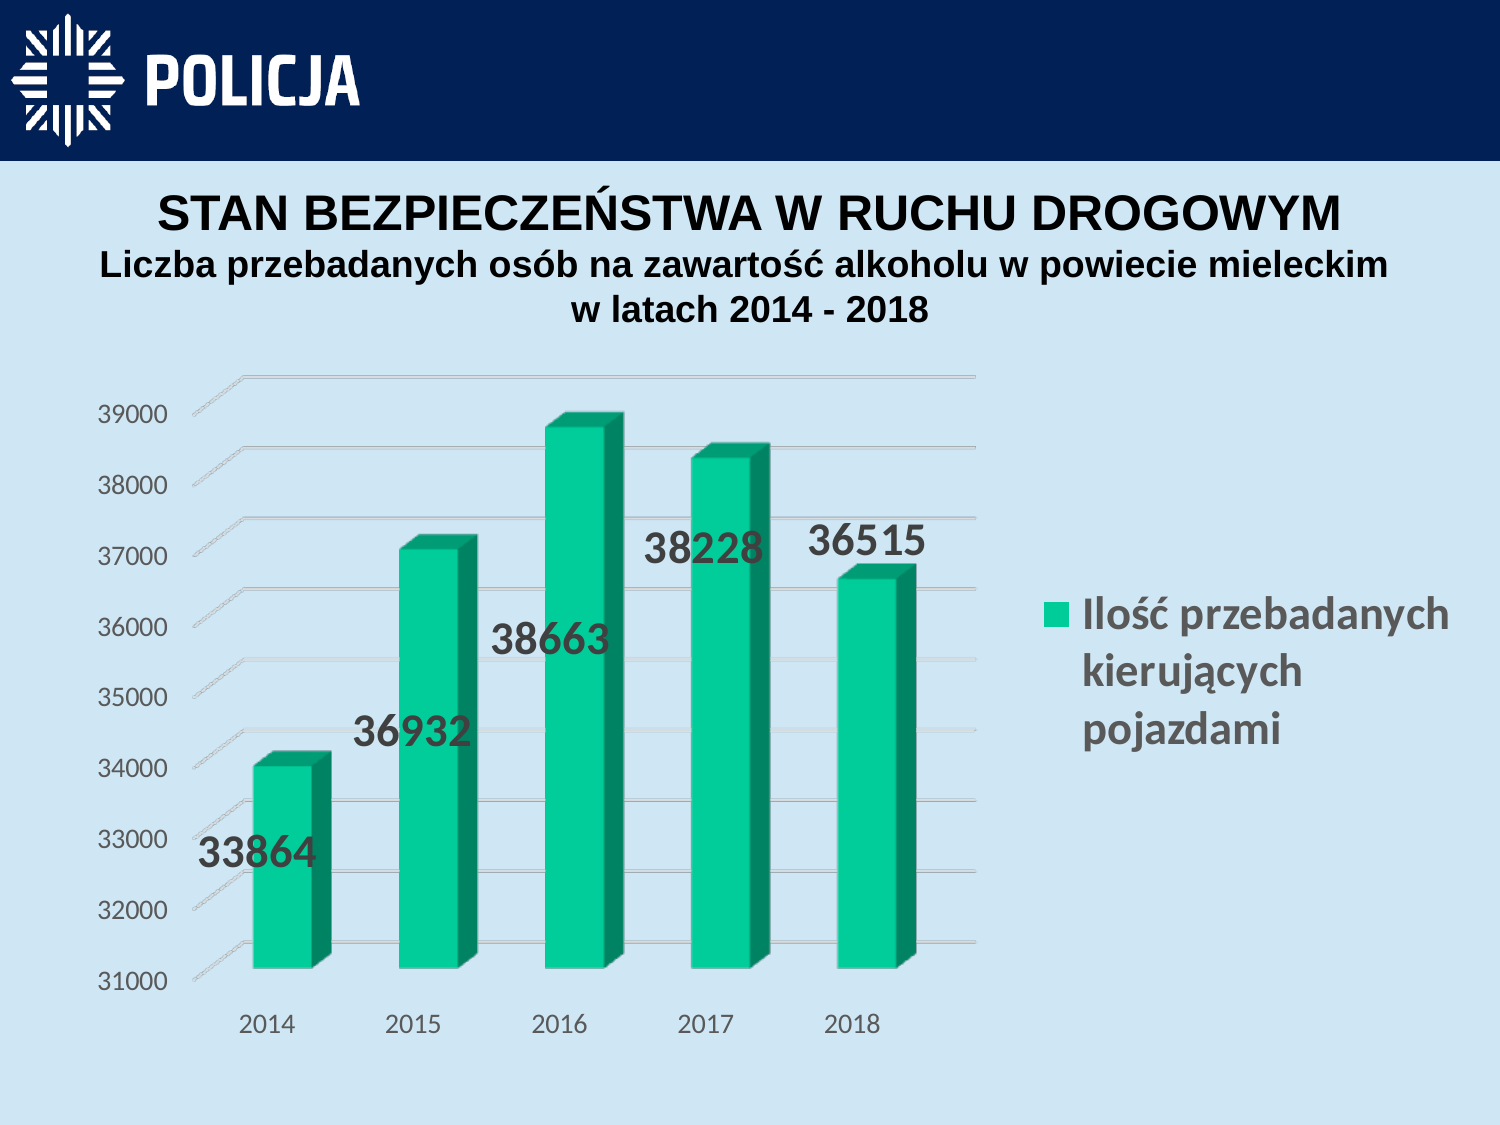

STAN BEZPIECZEŃSTWA W RUCHU DROGOWYM
Liczba przebadanych osób na zawartość alkoholu w powiecie mieleckim
w latach 2014 - 2018